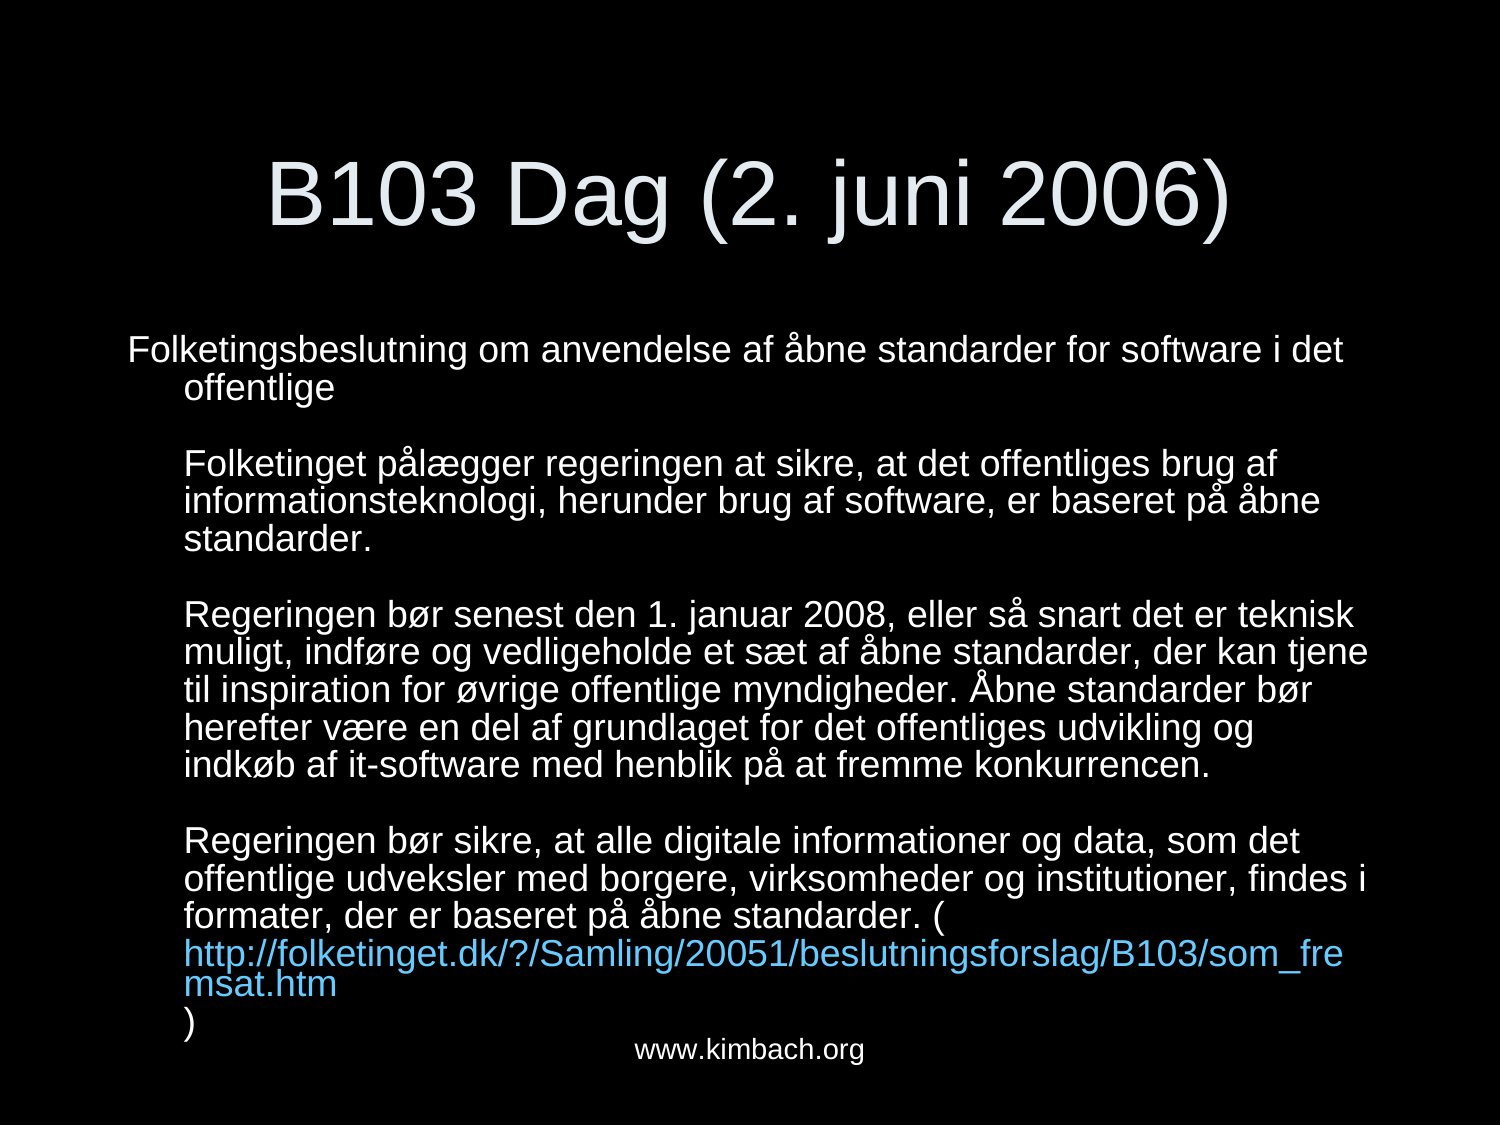

# B103 Dag (2. juni 2006)
Folketingsbeslutning om anvendelse af åbne standarder for software i det offentlige
Folketinget pålægger regeringen at sikre, at det offentliges brug af informationsteknologi, herunder brug af software, er baseret på åbne standarder.
Regeringen bør senest den 1. januar 2008, eller så snart det er teknisk muligt, indføre og vedligeholde et sæt af åbne standarder, der kan tjene til inspiration for øvrige offentlige myndigheder. Åbne standarder bør herefter være en del af grundlaget for det offentliges udvikling og indkøb af it-software med henblik på at fremme konkurrencen.
Regeringen bør sikre, at alle digitale informationer og data, som det offentlige udveksler med borgere, virksomheder og institutioner, findes i formater, der er baseret på åbne standarder. (http://folketinget.dk/?/Samling/20051/beslutningsforslag/B103/som_fremsat.htm)
www.kimbach.org